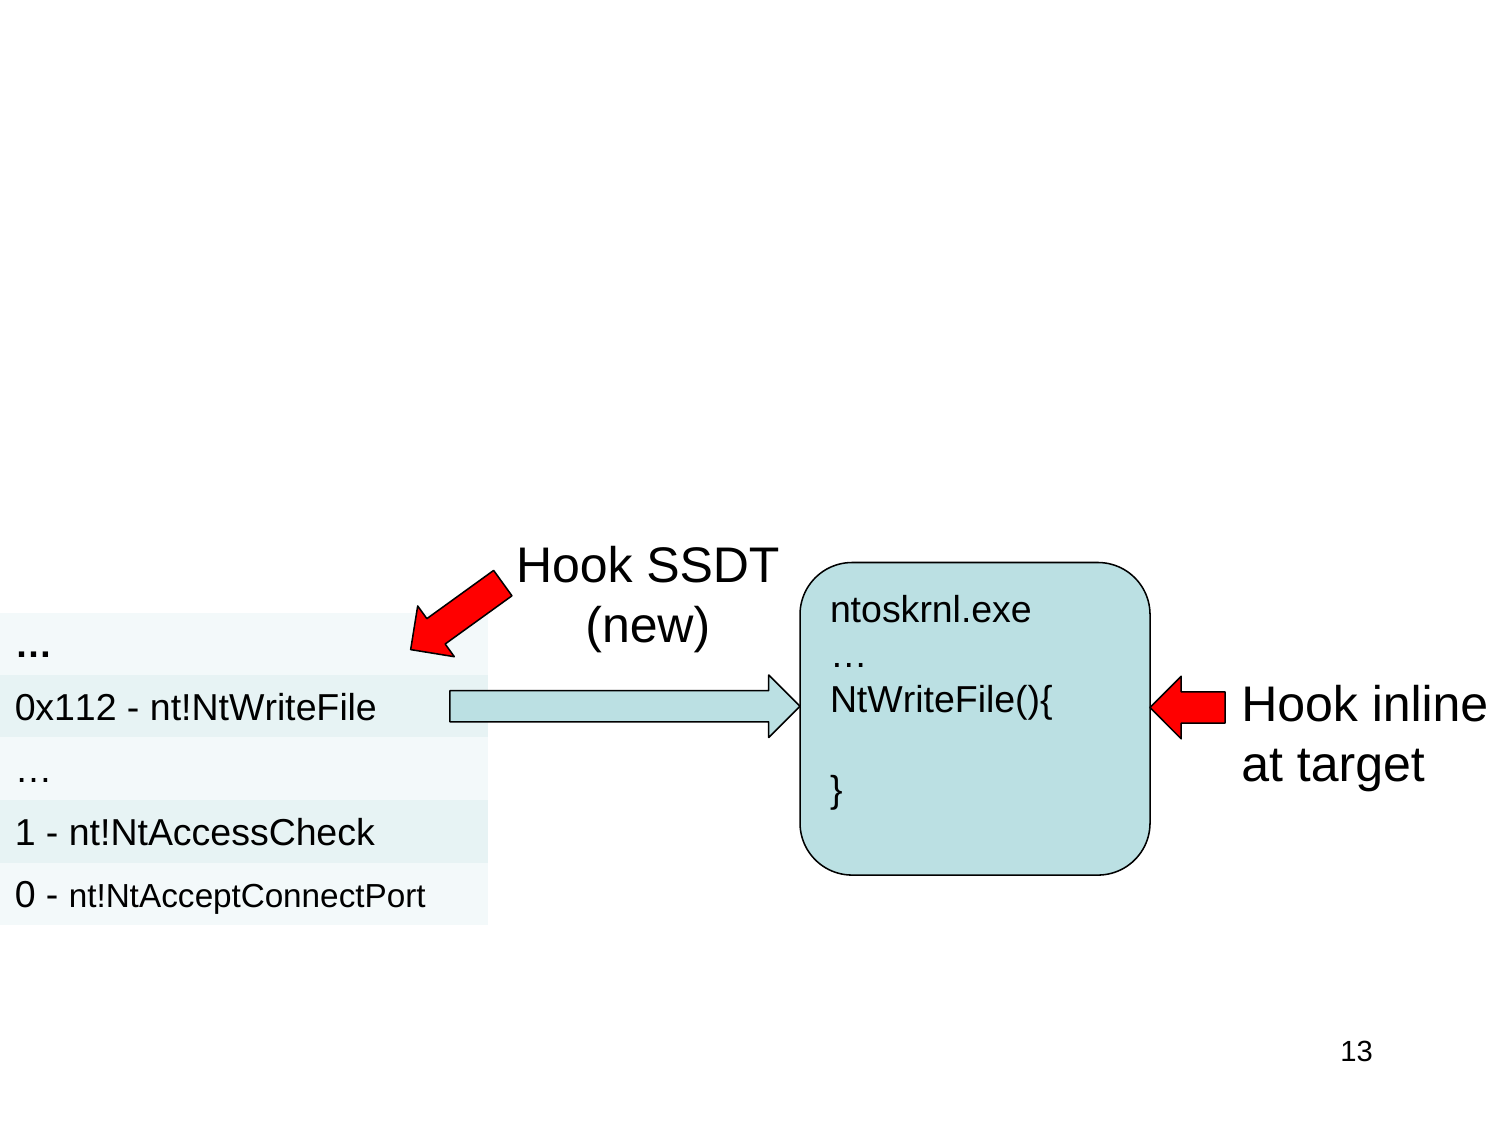

#
Hook SSDT
(new)
ntoskrnl.exe
…
NtWriteFile(){
}
| … |
| --- |
| 0x112 - nt!NtWriteFile |
| … |
| 1 - nt!NtAccessCheck |
| 0 - nt!NtAcceptConnectPort |
Hook inline
at target